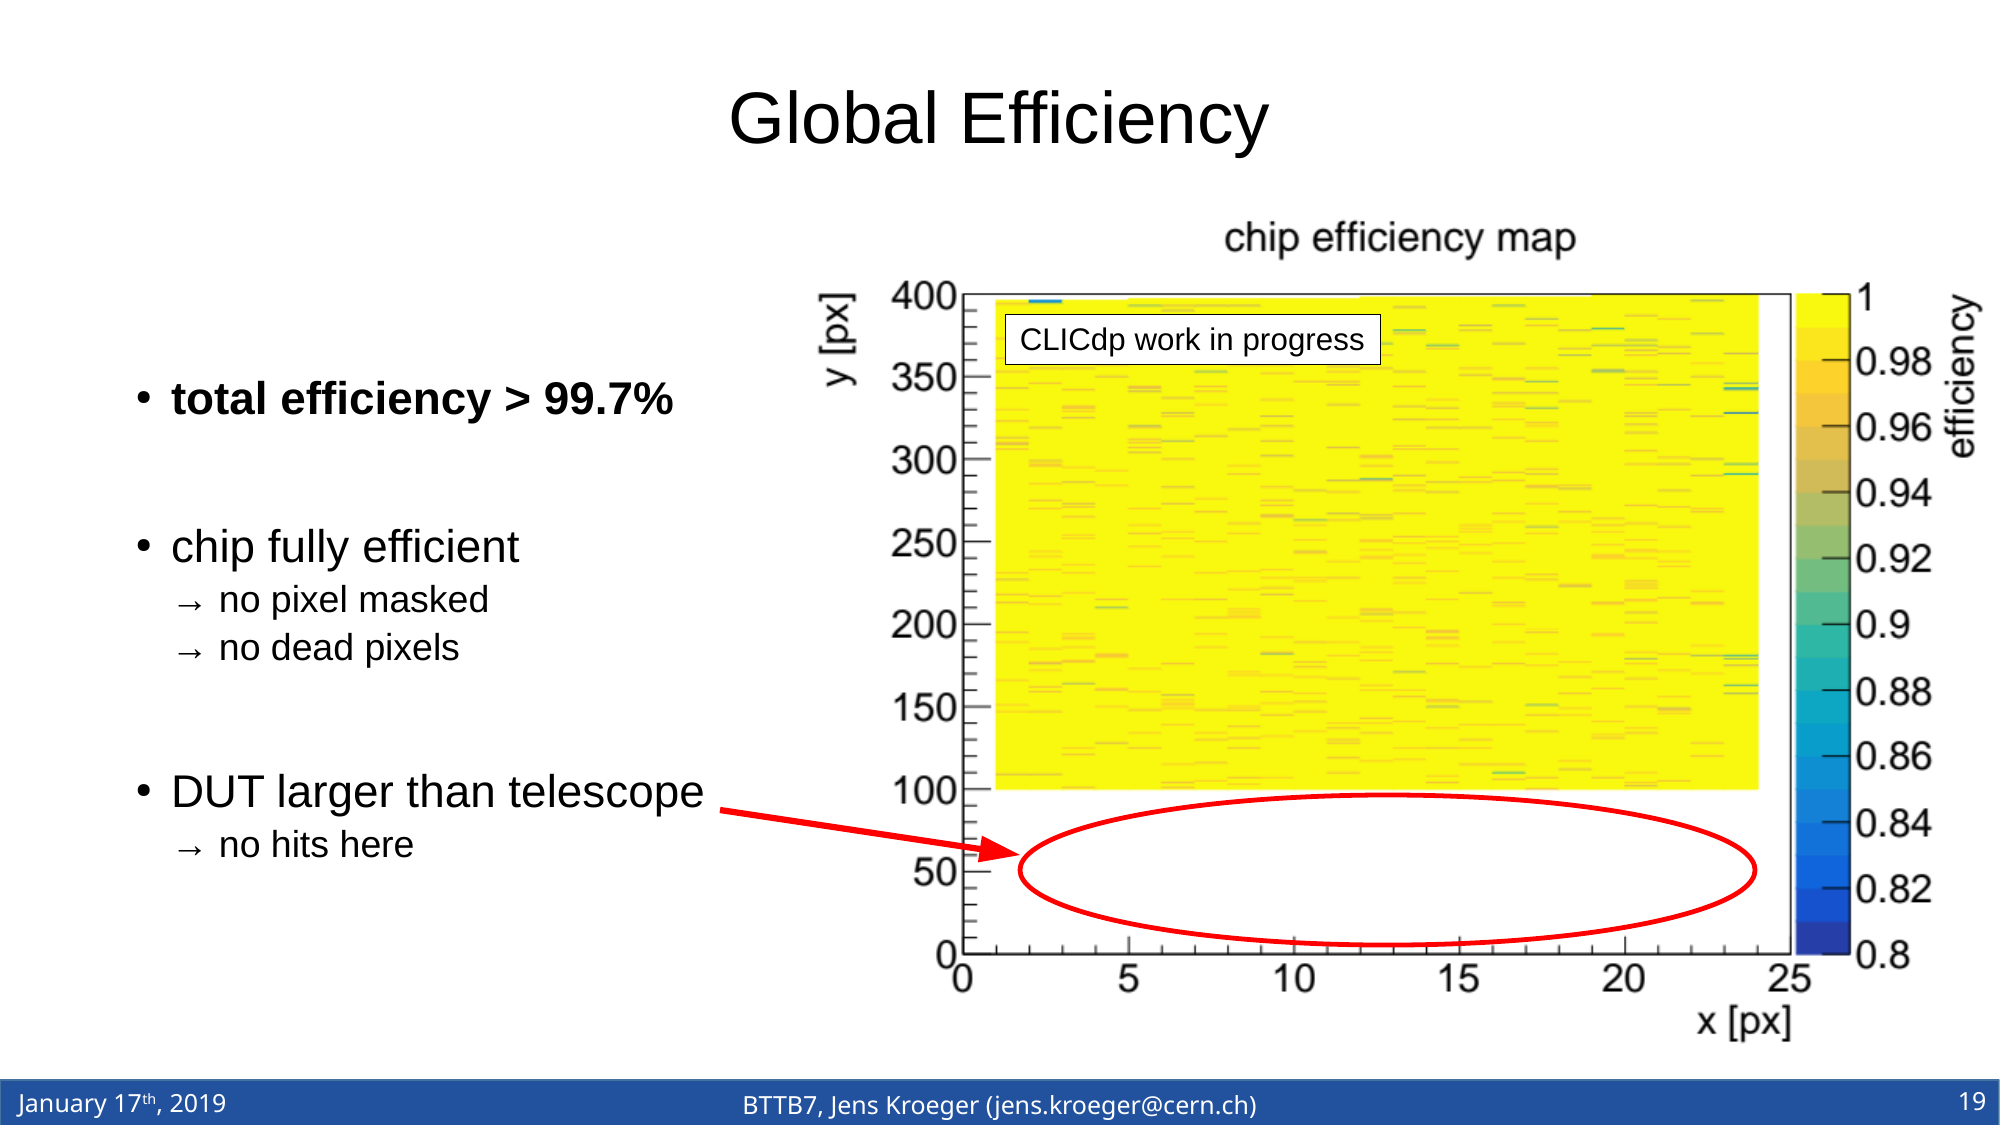

# Global Efficiency
CLICdp work in progress
total efficiency > 99.7%
chip fully efficient
→ no pixel masked
→ no dead pixels
DUT larger than telescope
→ no hits here
19
November 28th, 2018
BTTB7, Jens Kroeger (jens.kroeger@cern.ch)